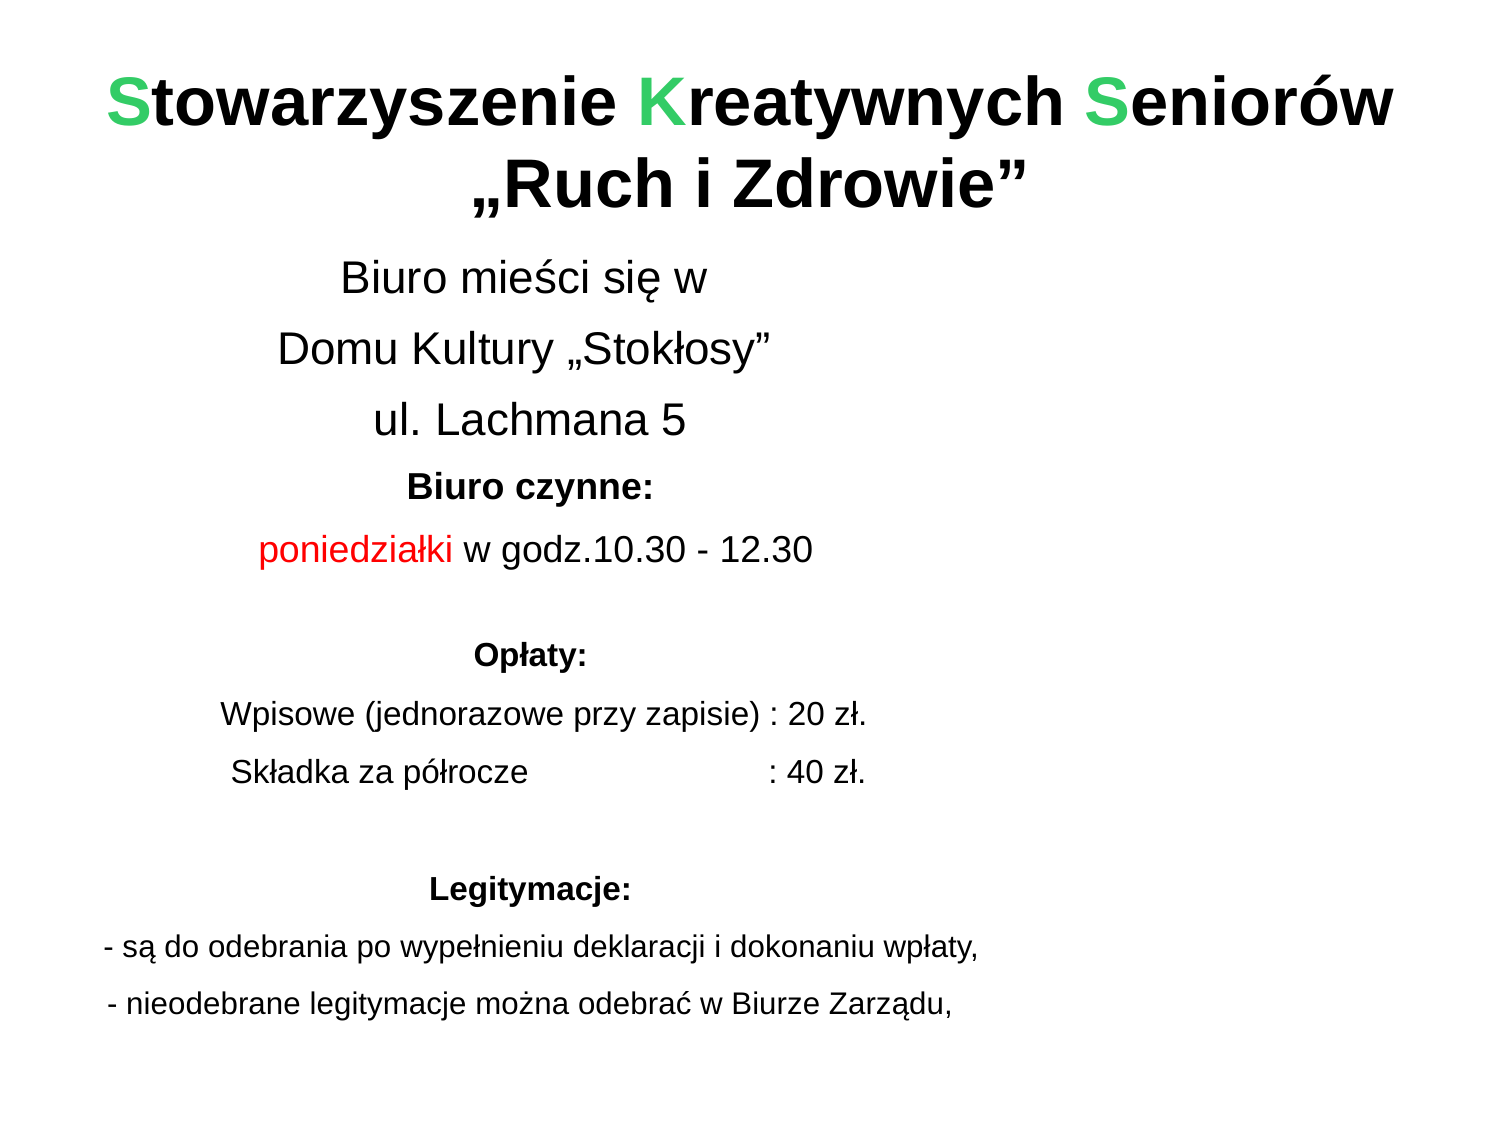

# Stowarzyszenie Kreatywnych Seniorów „Ruch i Zdrowie”
Biuro mieści się w
Domu Kultury „Stokłosy”
ul. Lachmana 5
Biuro czynne:
 poniedziałki w godz.10.30 - 12.30
Opłaty:
 Wpisowe (jednorazowe przy zapisie) : 20 zł.
 Składka za półrocze : 40 zł.
Legitymacje:
 - są do odebrania po wypełnieniu deklaracji i dokonaniu wpłaty,
 - nieodebrane legitymacje można odebrać w Biurze Zarządu,